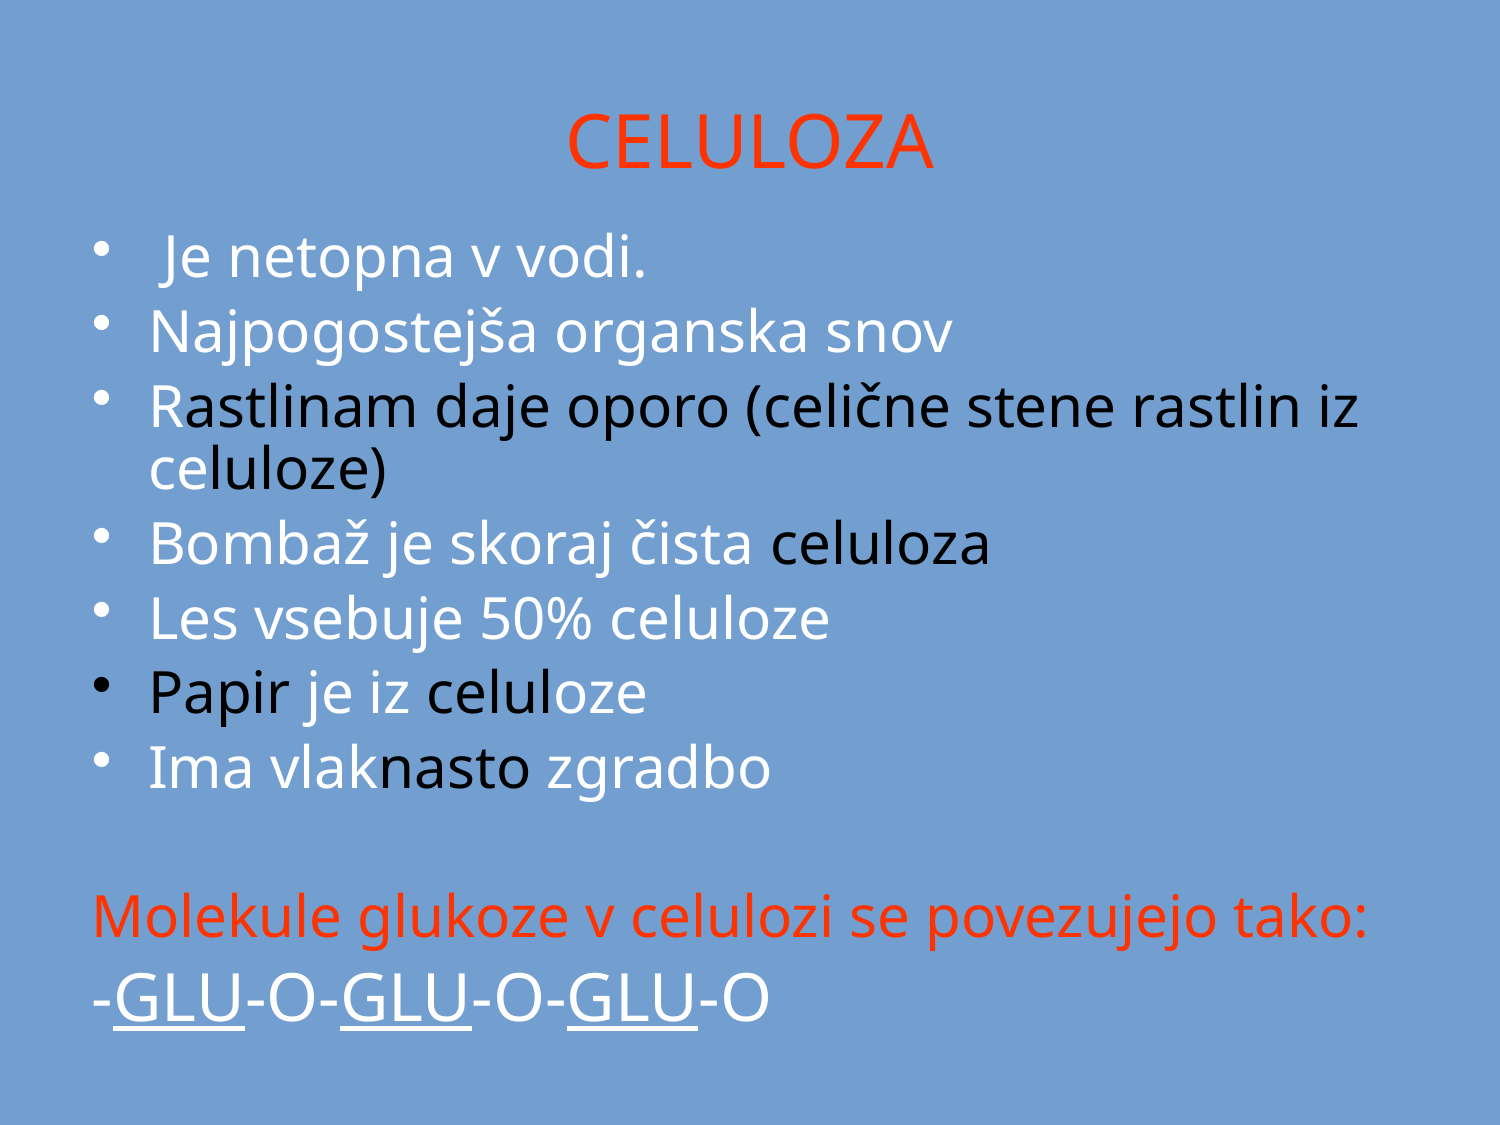

# CELULOZA
 Je netopna v vodi.
Najpogostejša organska snov
Rastlinam daje oporo (celične stene rastlin iz celuloze)
Bombaž je skoraj čista celuloza
Les vsebuje 50% celuloze
Papir je iz celuloze
Ima vlaknasto zgradbo
Molekule glukoze v celulozi se povezujejo tako:
-GLU-O-GLU-O-GLU-O